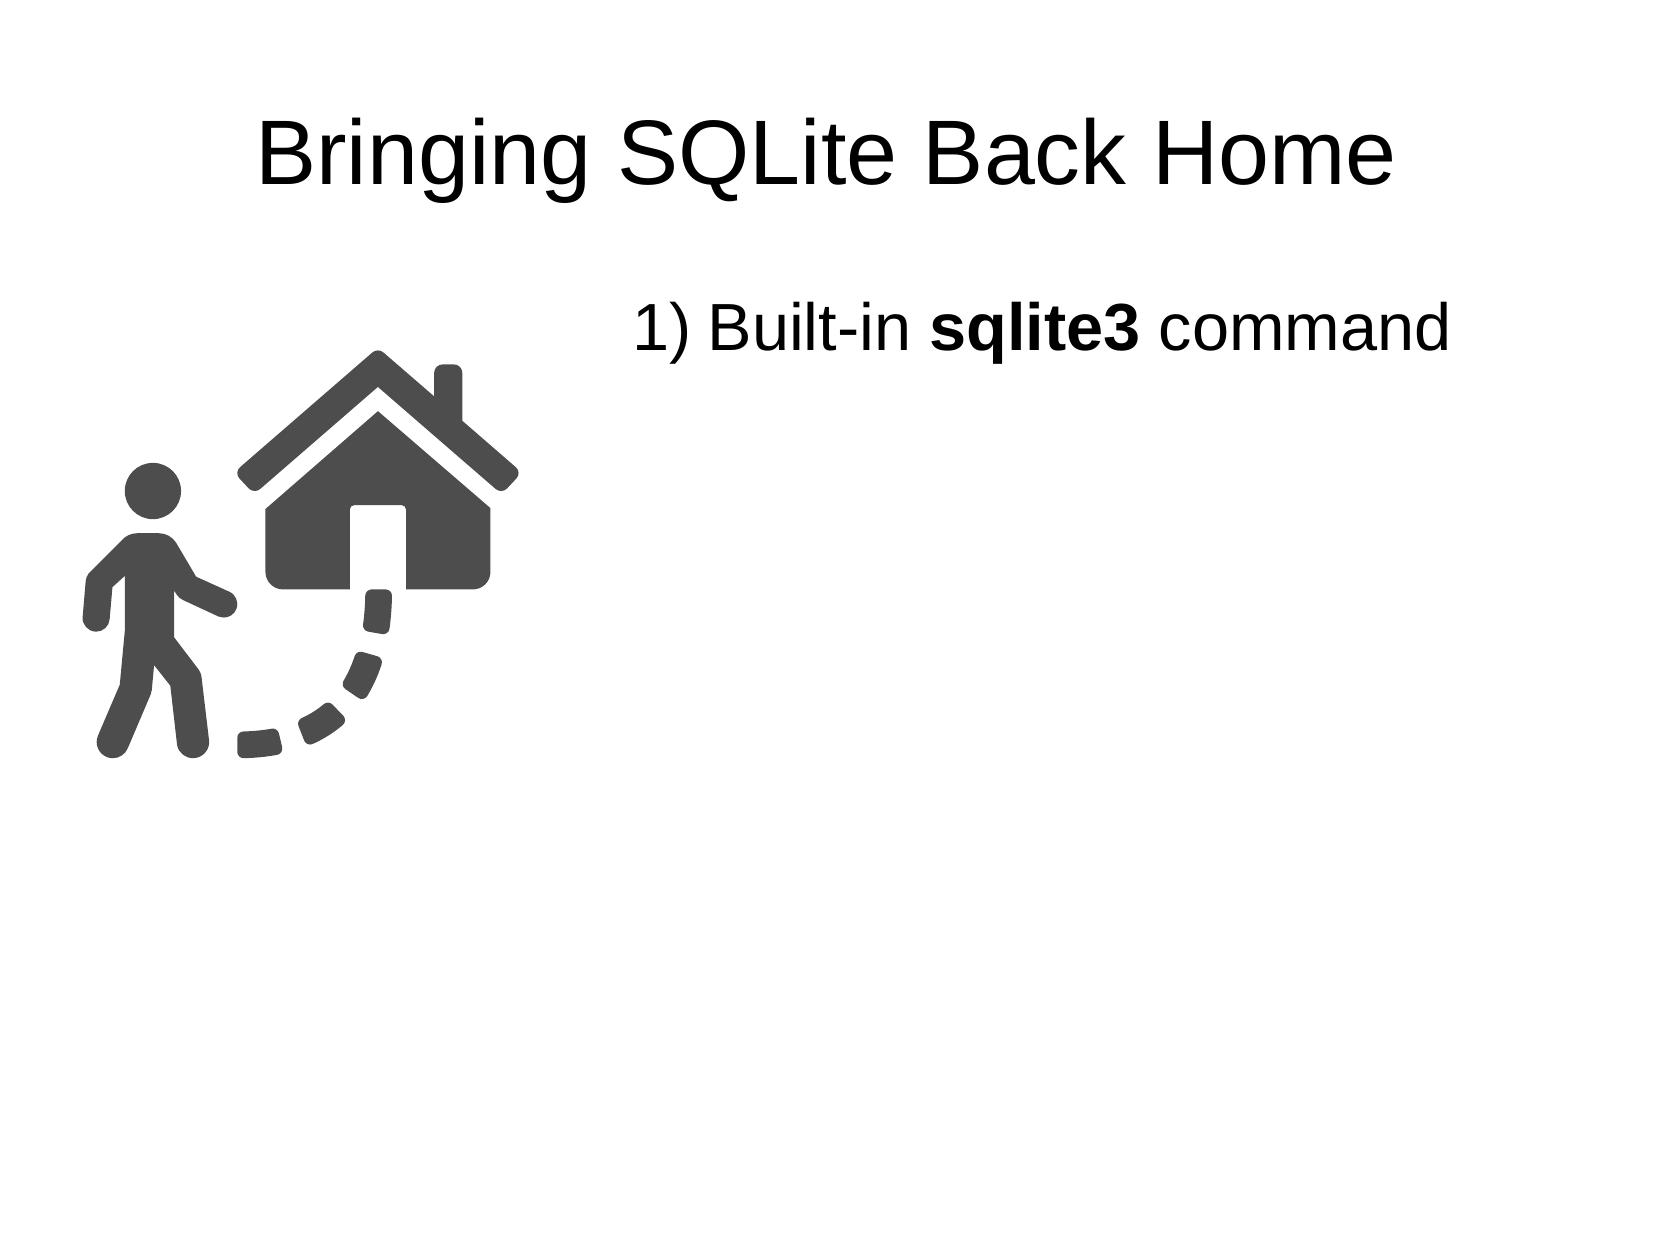

# Bringing SQLite Back Home
Built-in sqlite3 command